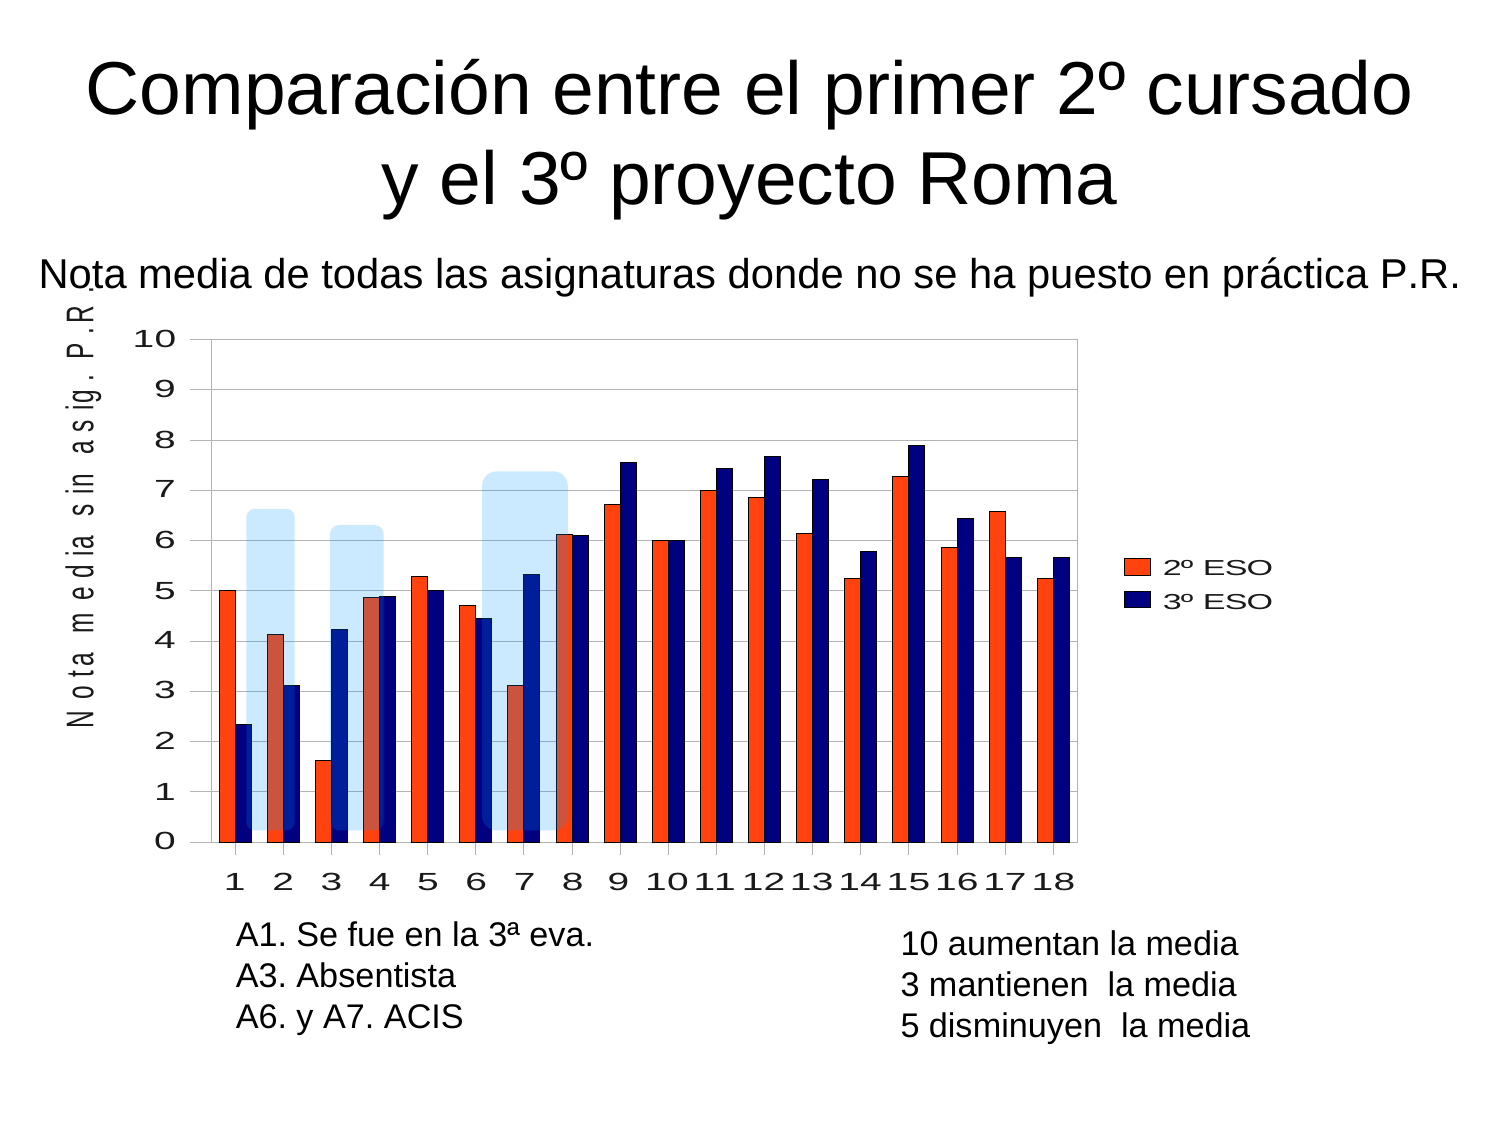

Comparación entre el primer 2º cursado y el 3º proyecto Roma
Nota media de todas las asignaturas donde no se ha puesto en práctica P.R.
A1. Se fue en la 3ª eva.
A3. Absentista
A6. y A7. ACIS
10 aumentan la media
3 mantienen la media
5 disminuyen la media